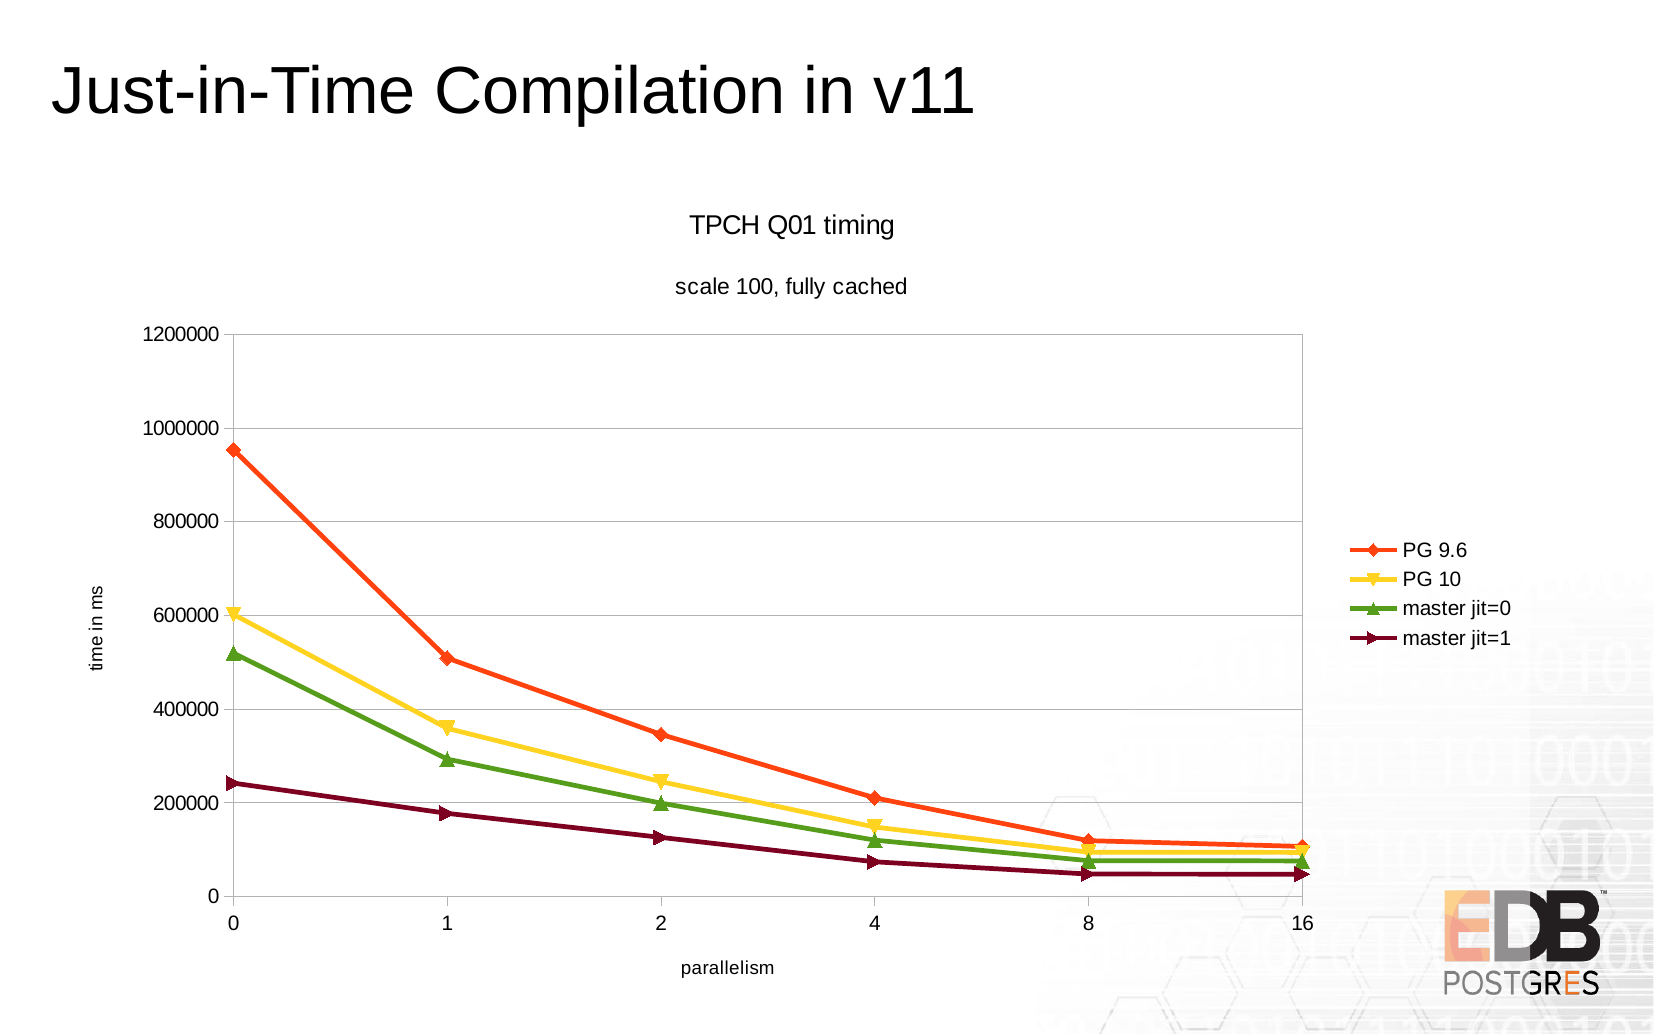

# Just-in-Time Compilation in v11
### Chart: TPCH Q01 timing
scale 100, fully cached
| Category | PG 9.6 | PG 10 | master jit=0 | master jit=1 |
|---|---|---|---|---|
| 0 | 953946.121 | 602404.397 | 519859.167 | 242366.548 |
| 1 | 509191.064 | 359283.39 | 293543.31 | 177728.382 |
| 2 | 346275.023 | 245504.042 | 199516.996 | 126521.327 |
| 4 | 210982.935 | 148561.194 | 120649.633 | 74486.6 |
| 8 | 119489.099 | 95018.491 | 76849.407 | 48208.111 |
| 16 | 107182.465 | 94421.83 | 76337.929 | 47977.63 |